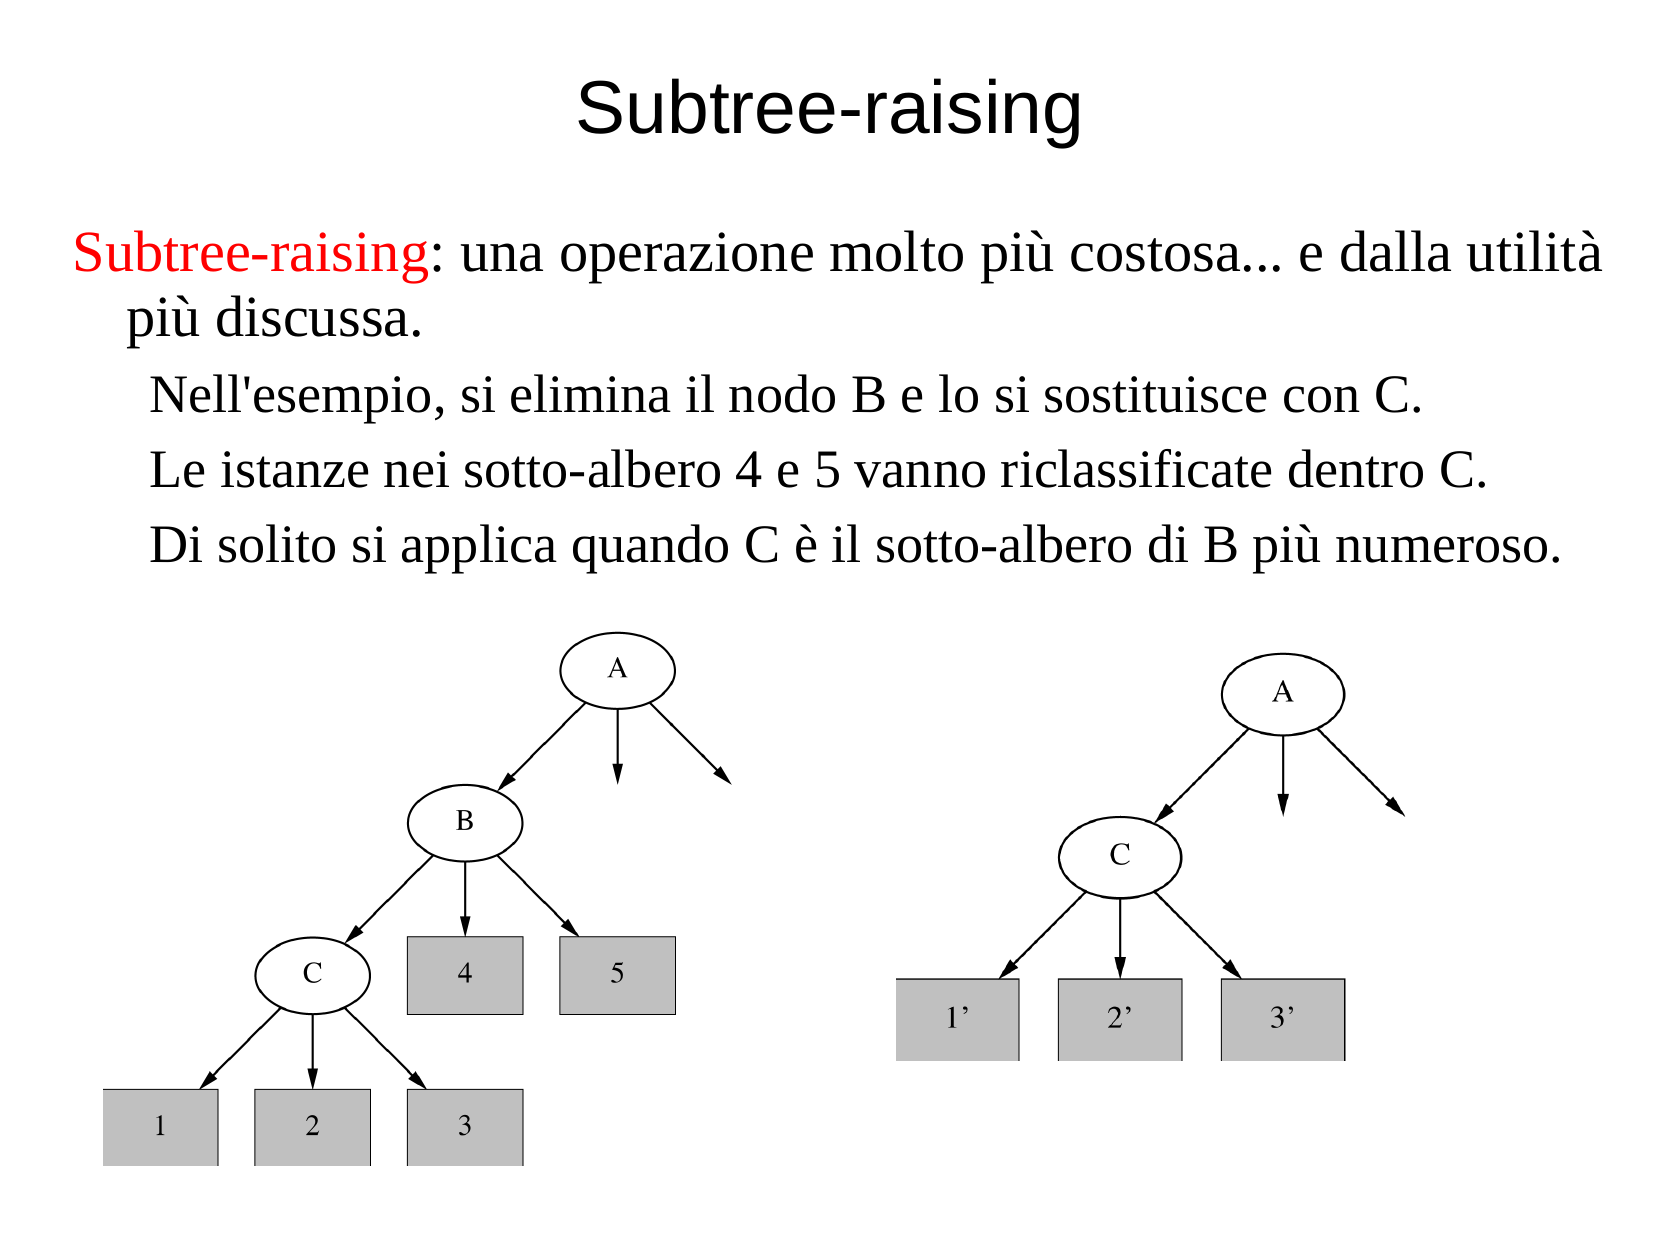

# Subtree-raising
Subtree-raising: una operazione molto più costosa... e dalla utilità più discussa.
Nell'esempio, si elimina il nodo B e lo si sostituisce con C.
Le istanze nei sotto-albero 4 e 5 vanno riclassificate dentro C.
Di solito si applica quando C è il sotto-albero di B più numeroso.